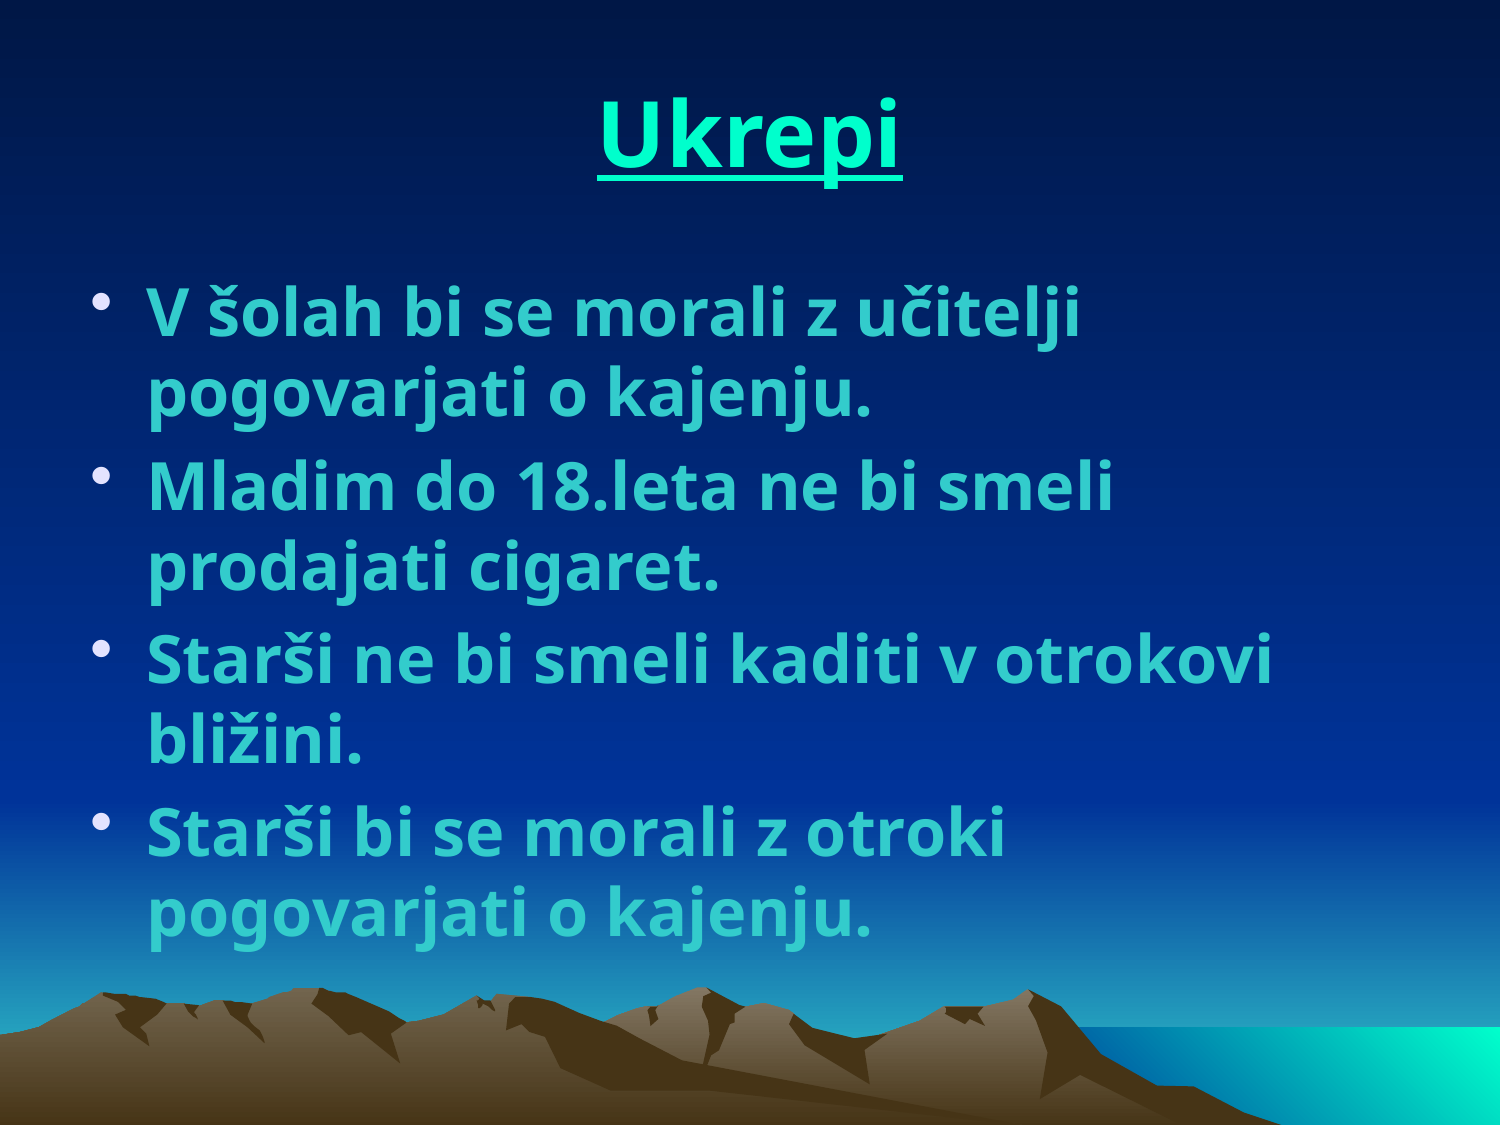

# Ukrepi
V šolah bi se morali z učitelji pogovarjati o kajenju.
Mladim do 18.leta ne bi smeli prodajati cigaret.
Starši ne bi smeli kaditi v otrokovi bližini.
Starši bi se morali z otroki pogovarjati o kajenju.